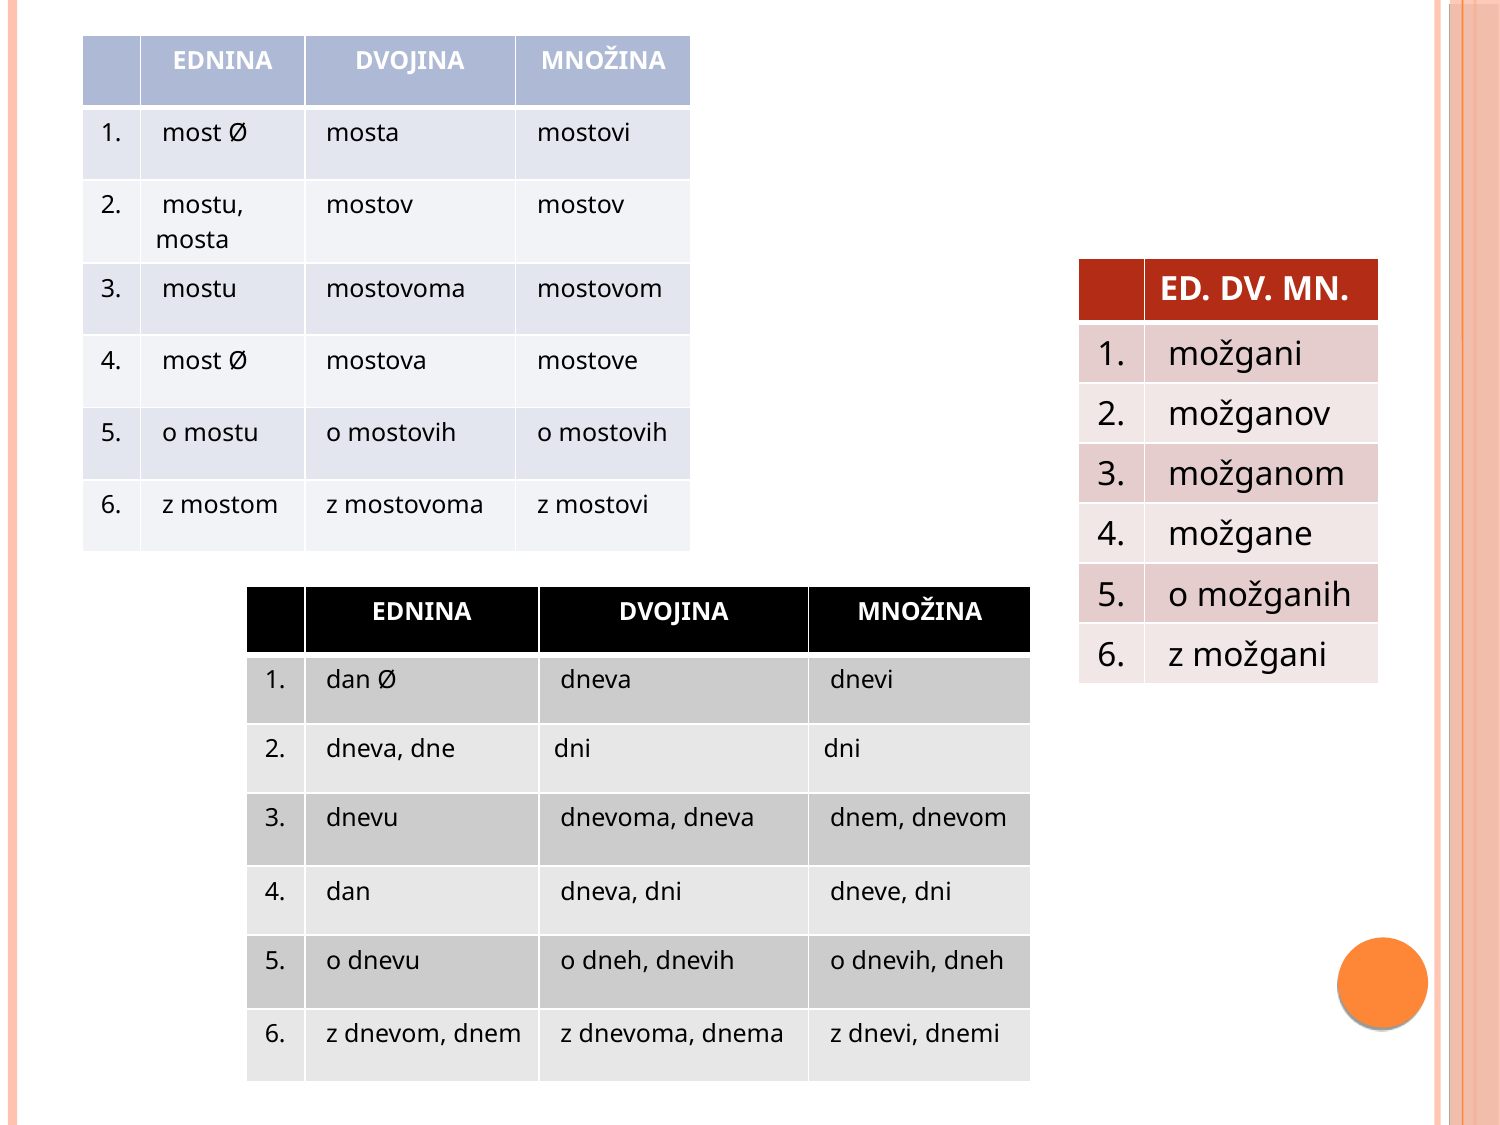

| | EDNINA | DVOJINA | MNOŽINA |
| --- | --- | --- | --- |
| 1. | most Ø | mosta | mostovi |
| 2. | mostu, mosta | mostov | mostov |
| 3. | mostu | mostovoma | mostovom |
| 4. | most Ø | mostova | mostove |
| 5. | o mostu | o mostovih | o mostovih |
| 6. | z mostom | z mostovoma | z mostovi |
| | ED. DV. MN. |
| --- | --- |
| 1. | možgani |
| 2. | možganov |
| 3. | možganom |
| 4. | možgane |
| 5. | o možganih |
| 6. | z možgani |
| | EDNINA | DVOJINA | MNOŽINA |
| --- | --- | --- | --- |
| 1. | dan Ø | dneva | dnevi |
| 2. | dneva, dne | dni | dni |
| 3. | dnevu | dnevoma, dneva | dnem, dnevom |
| 4. | dan | dneva, dni | dneve, dni |
| 5. | o dnevu | o dneh, dnevih | o dnevih, dneh |
| 6. | z dnevom, dnem | z dnevoma, dnema | z dnevi, dnemi |